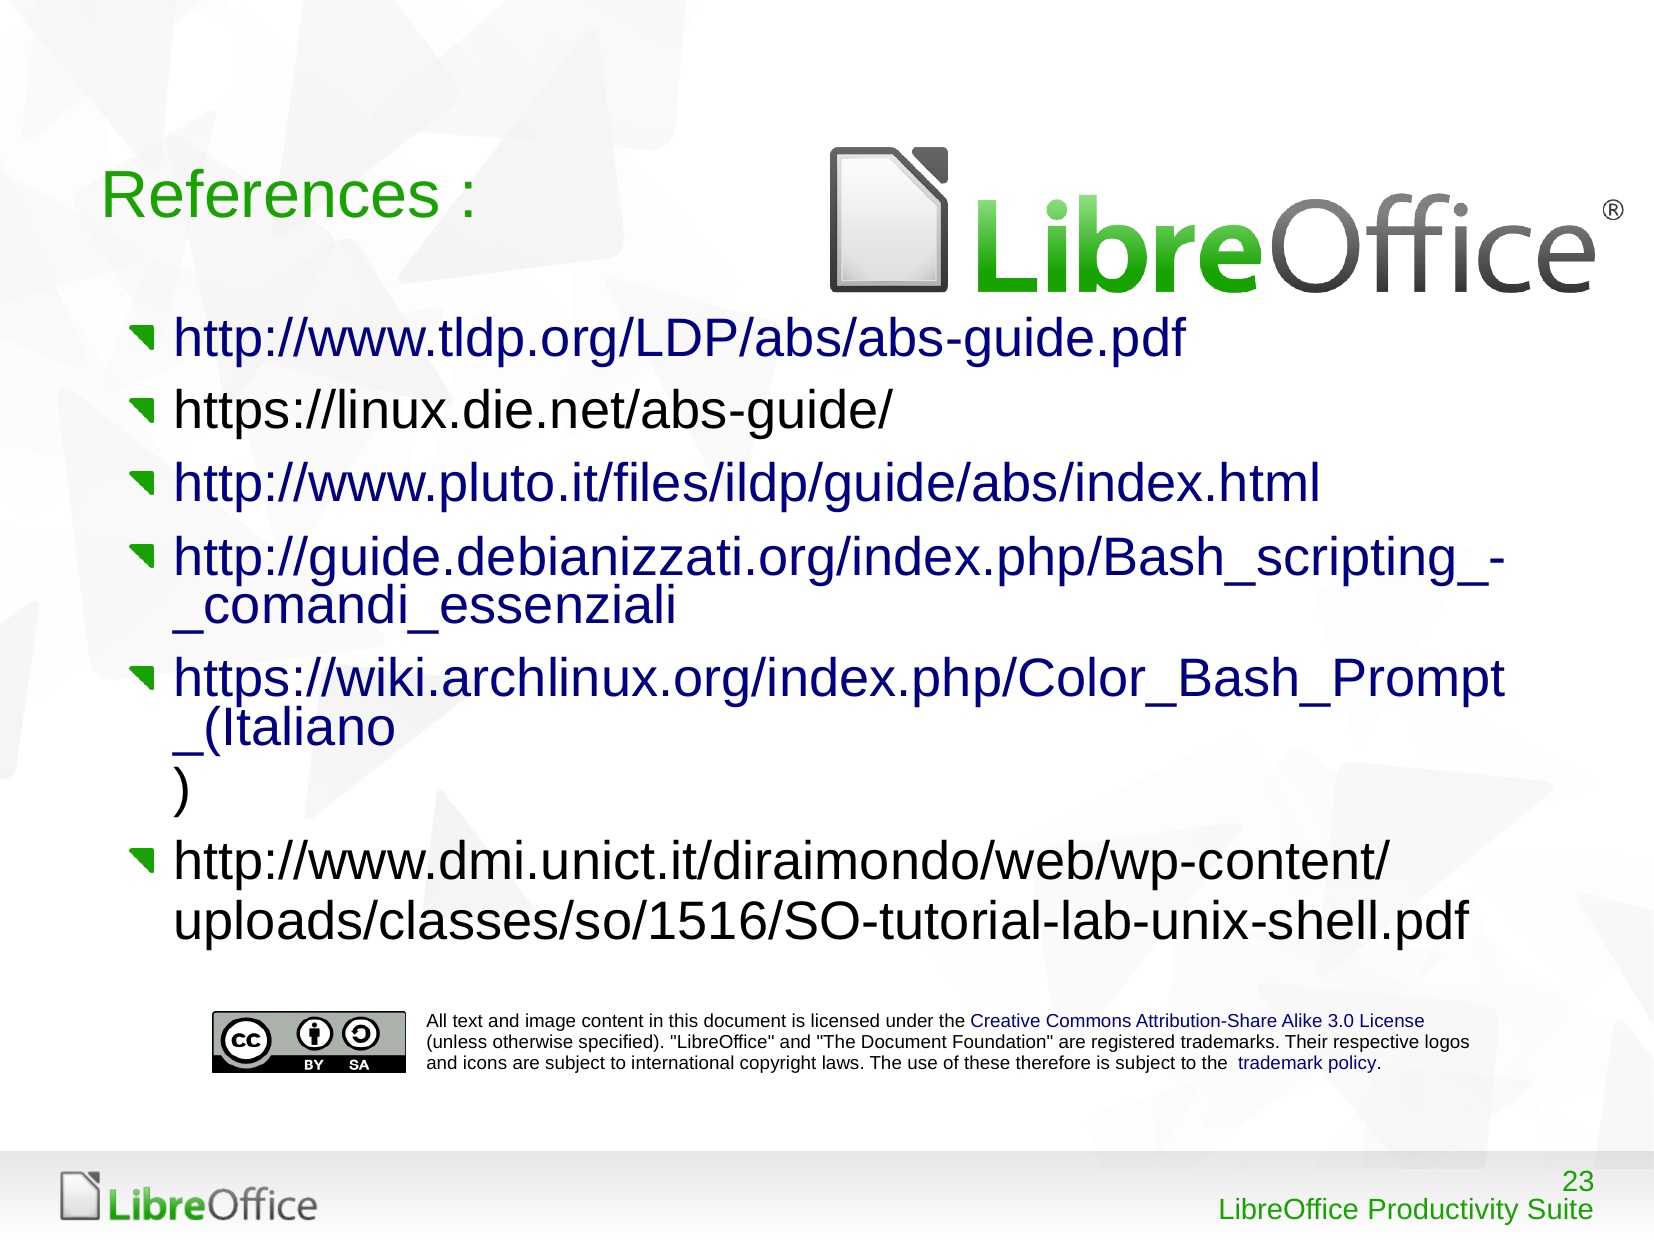

# References :
http://www.tldp.org/LDP/abs/abs-guide.pdf
https://linux.die.net/abs-guide/
http://www.pluto.it/files/ildp/guide/abs/index.html
http://guide.debianizzati.org/index.php/Bash_scripting_-_comandi_essenziali
https://wiki.archlinux.org/index.php/Color_Bash_Prompt_(Italiano)
http://www.dmi.unict.it/diraimondo/web/wp-content/uploads/classes/so/1516/SO-tutorial-lab-unix-shell.pdf
23
LibreOffice Productivity Suite